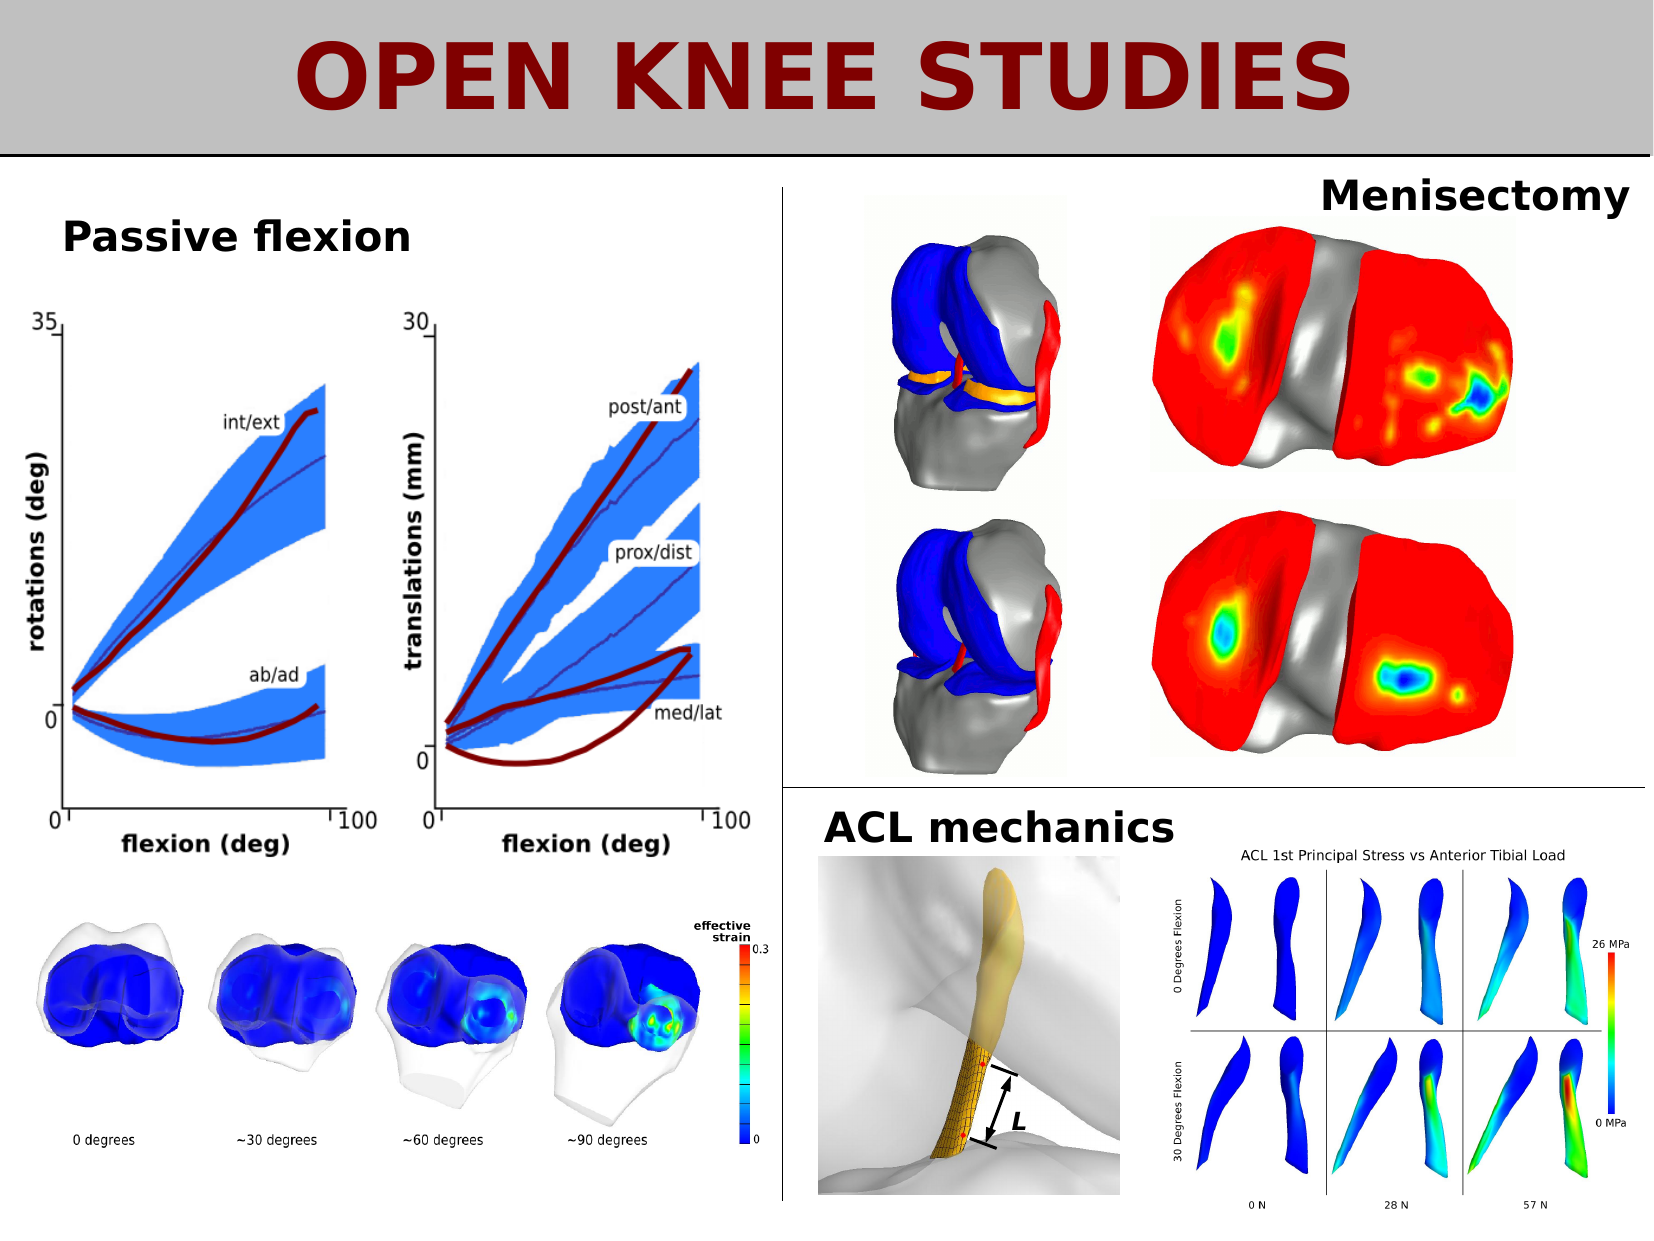

OPEN KNEE STUDIES
Menisectomy
Passive flexion
ACL mechanics
L